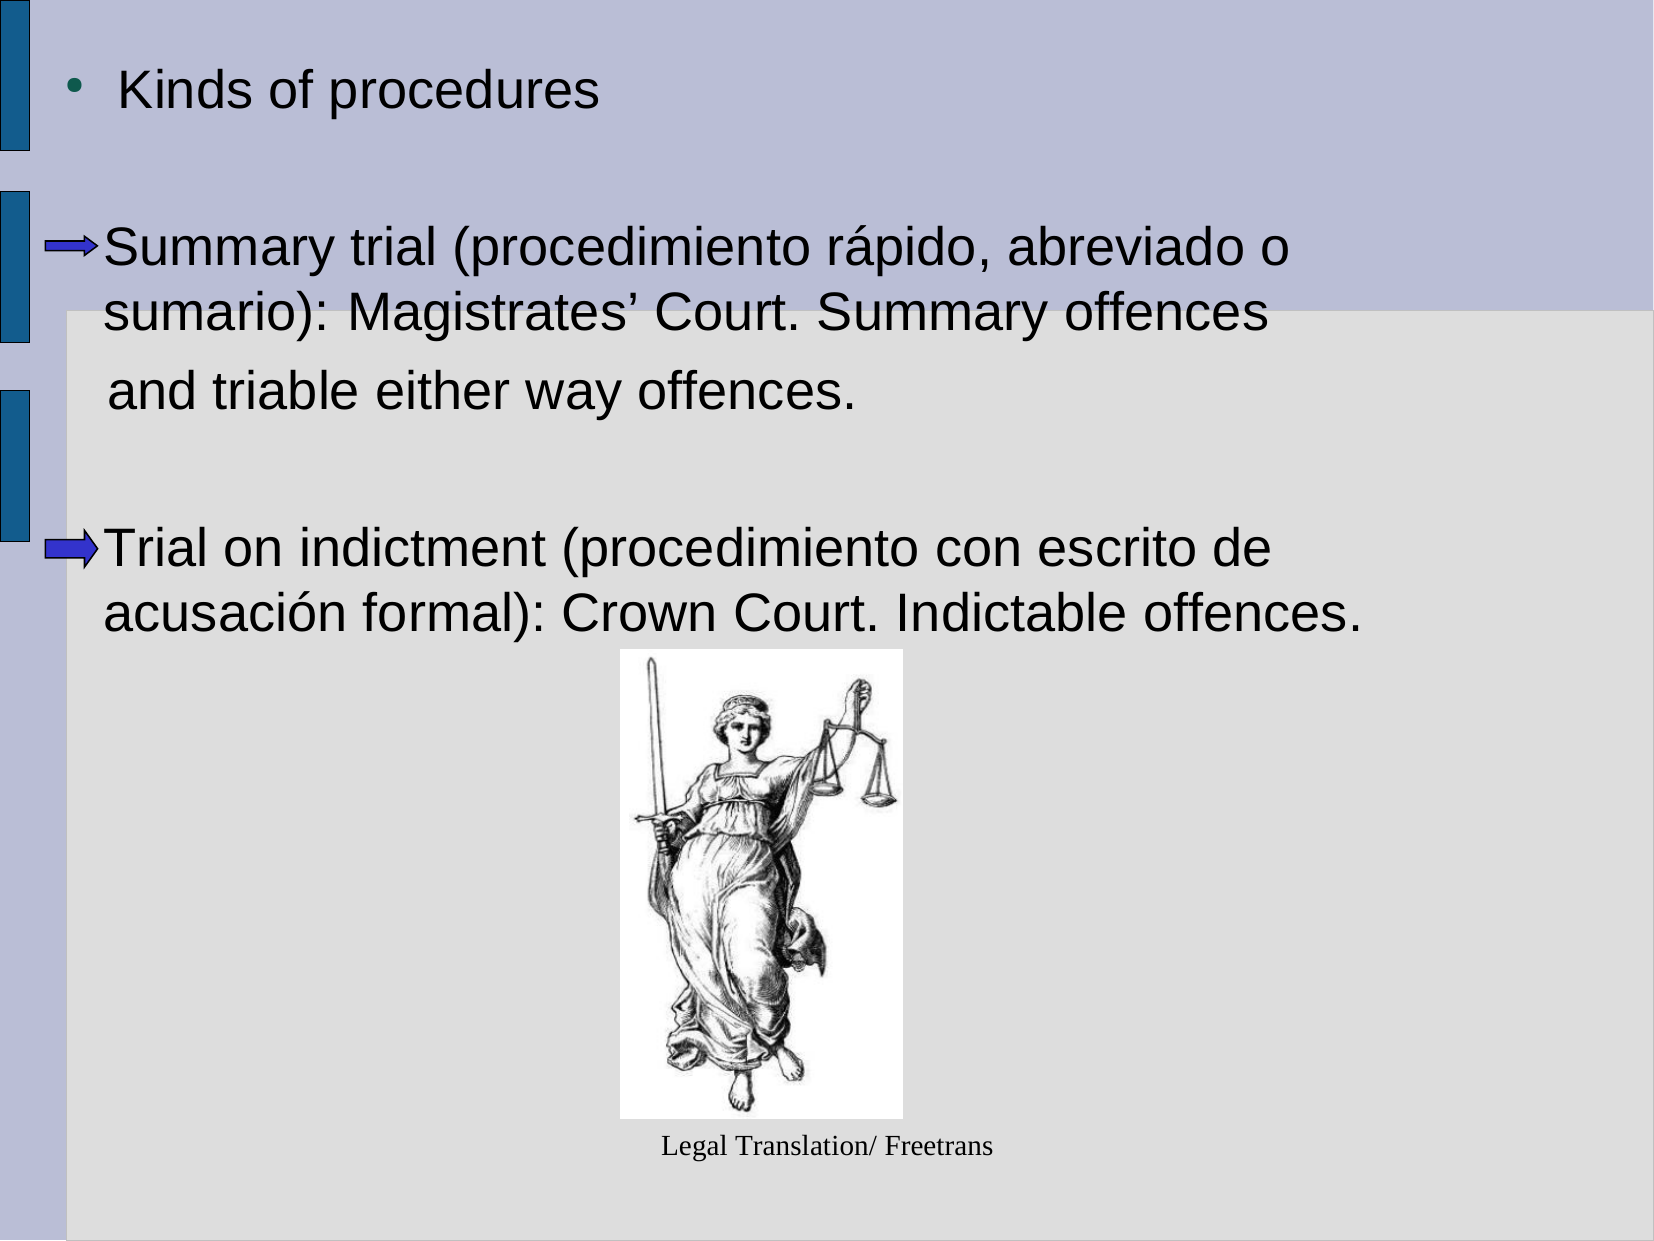

# Kinds of procedures
	Summary trial (procedimiento rápido, abreviado o 	sumario): 	Magistrates’ Court. Summary offences
 and triable either way offences.
	Trial on indictment (procedimiento con escrito de 	acusación formal): Crown Court. Indictable offences.
Legal Translation/ Freetrans